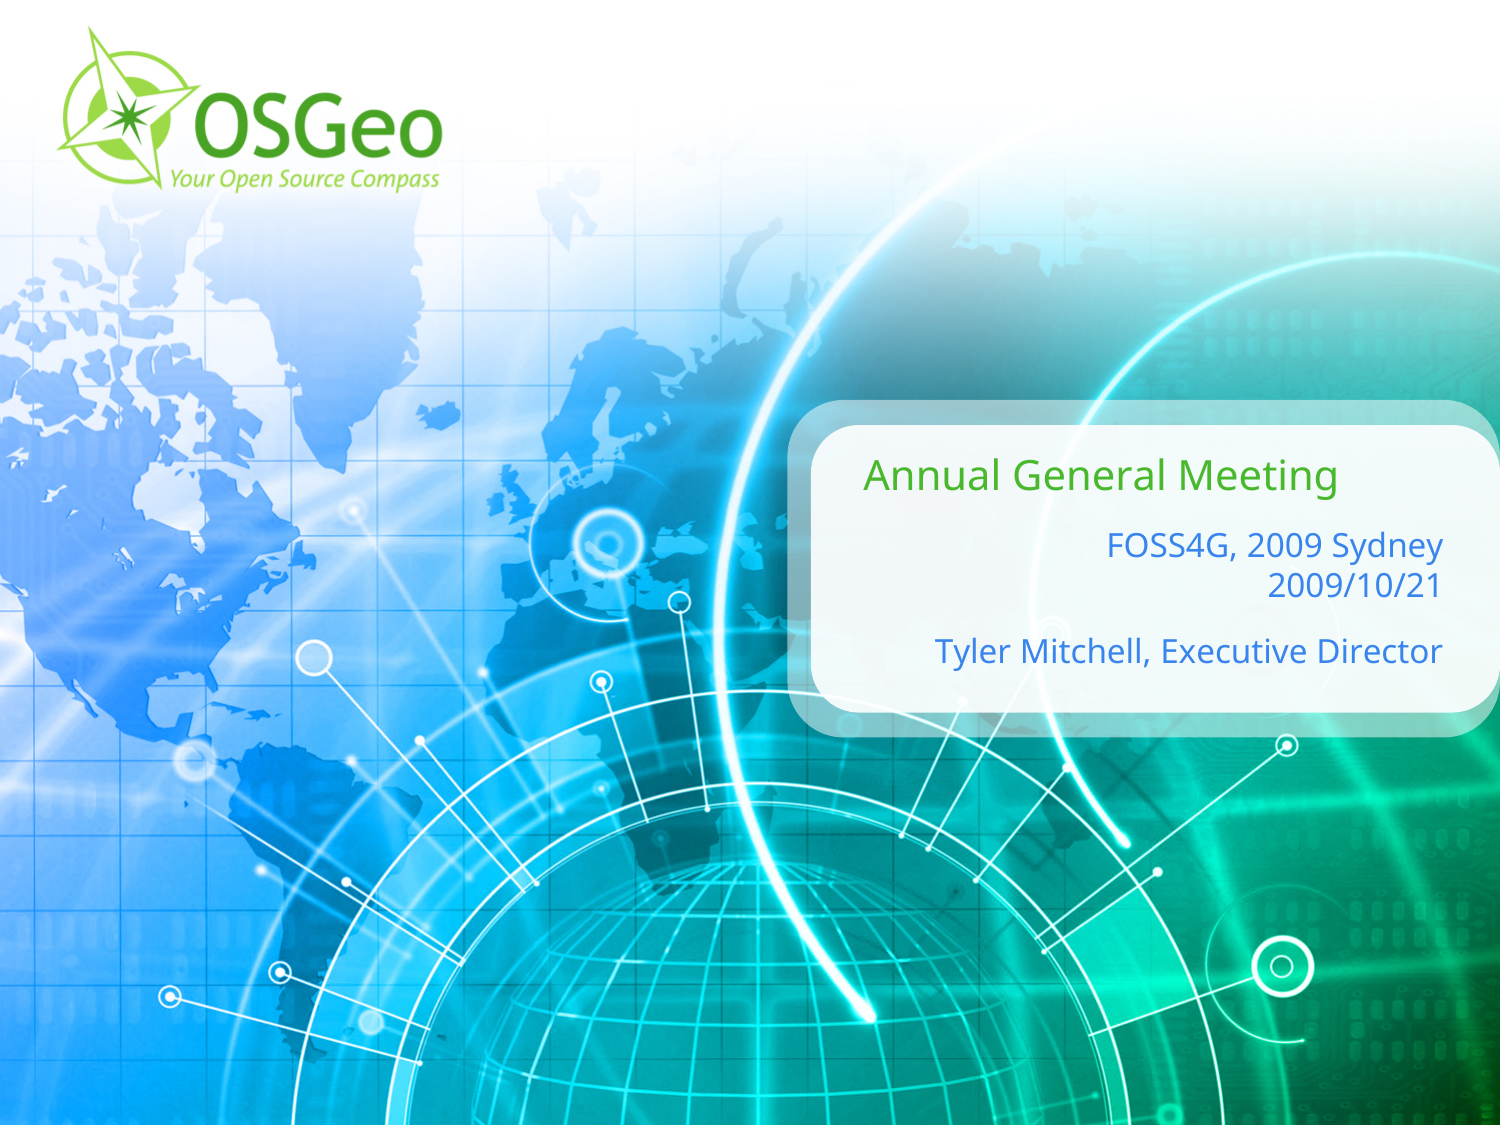

Annual General Meeting
FOSS4G, 2009 Sydney
2009/10/21
Tyler Mitchell, Executive Director